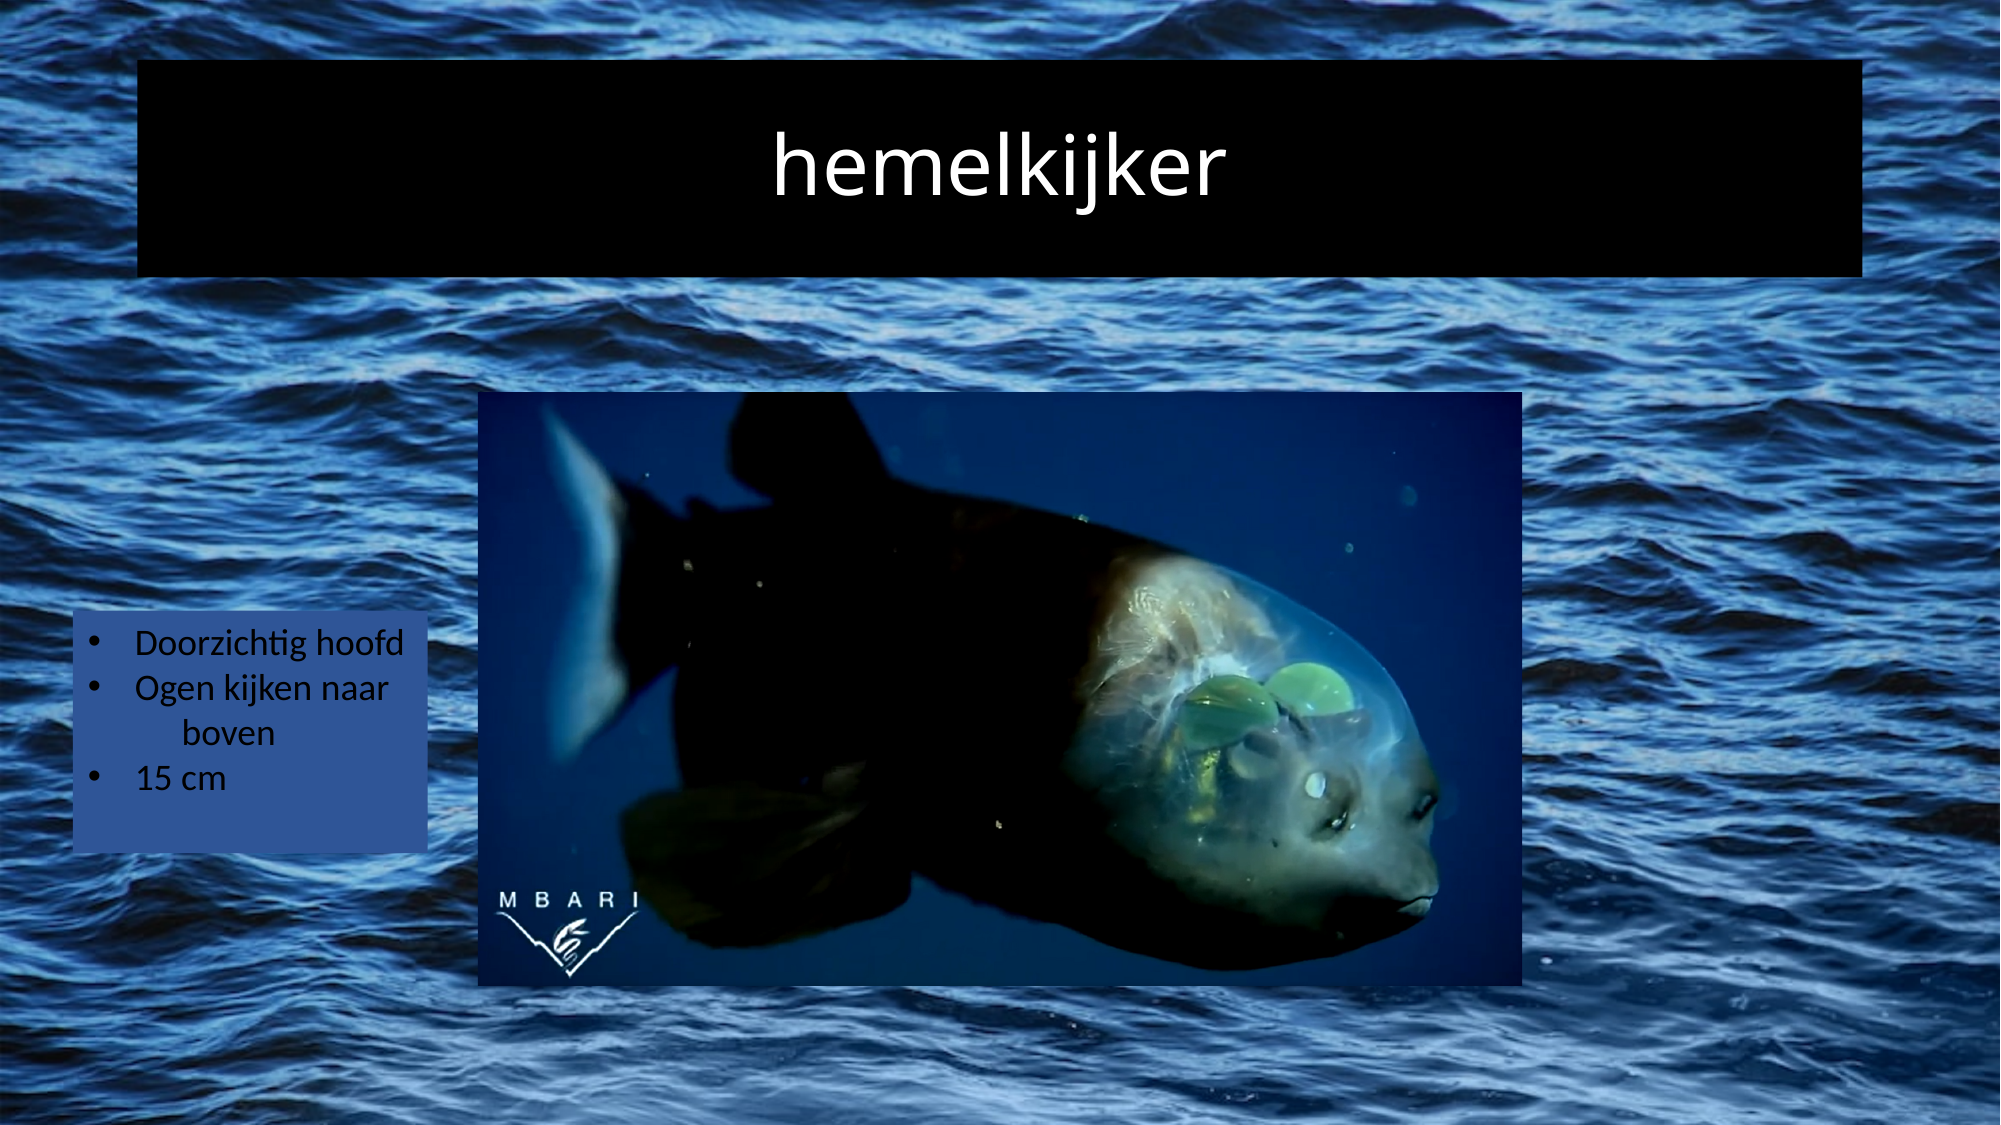

# hemelkijker
Doorzichtig hoofd
Ogen kijken naar boven
15 cm